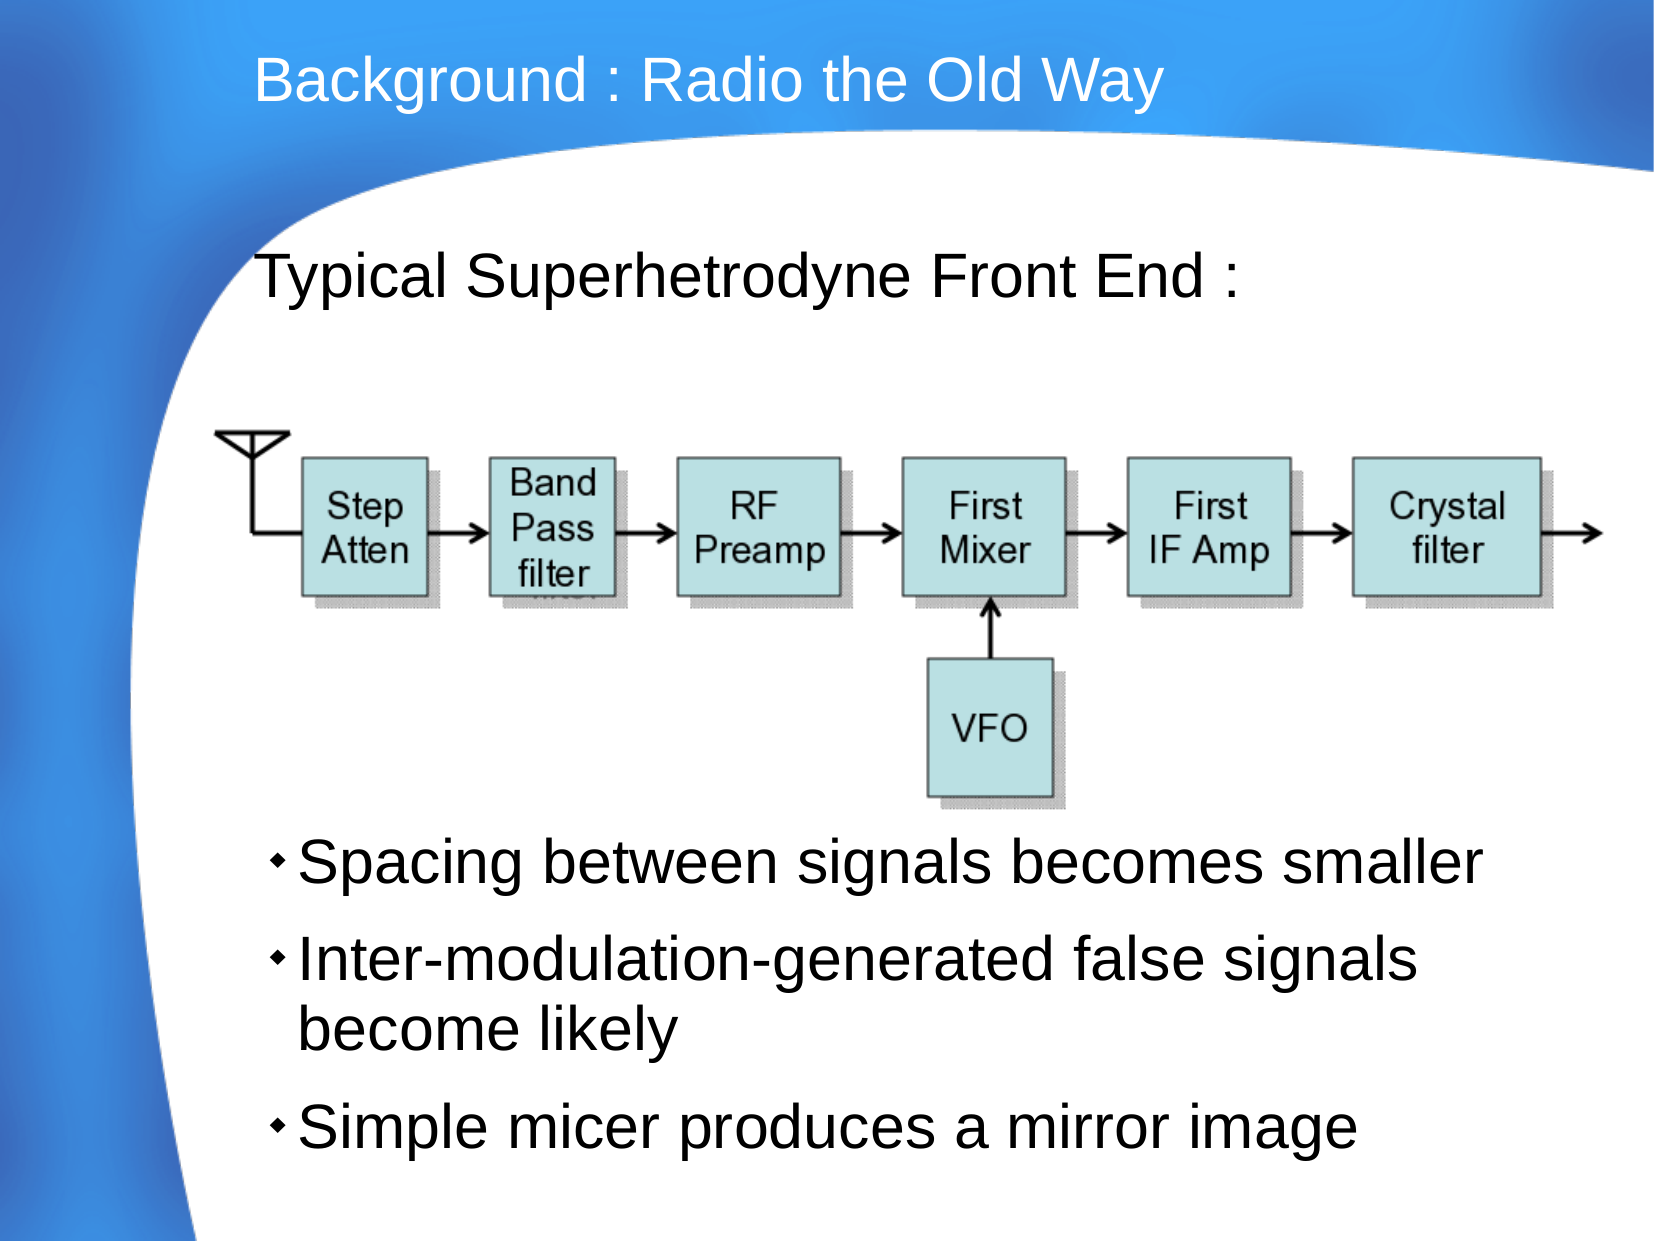

# Background : Radio the Old Way
Typical Superhetrodyne Front End :
Spacing between signals becomes smaller
Inter-modulation-generated false signals become likely
Simple micer produces a mirror image